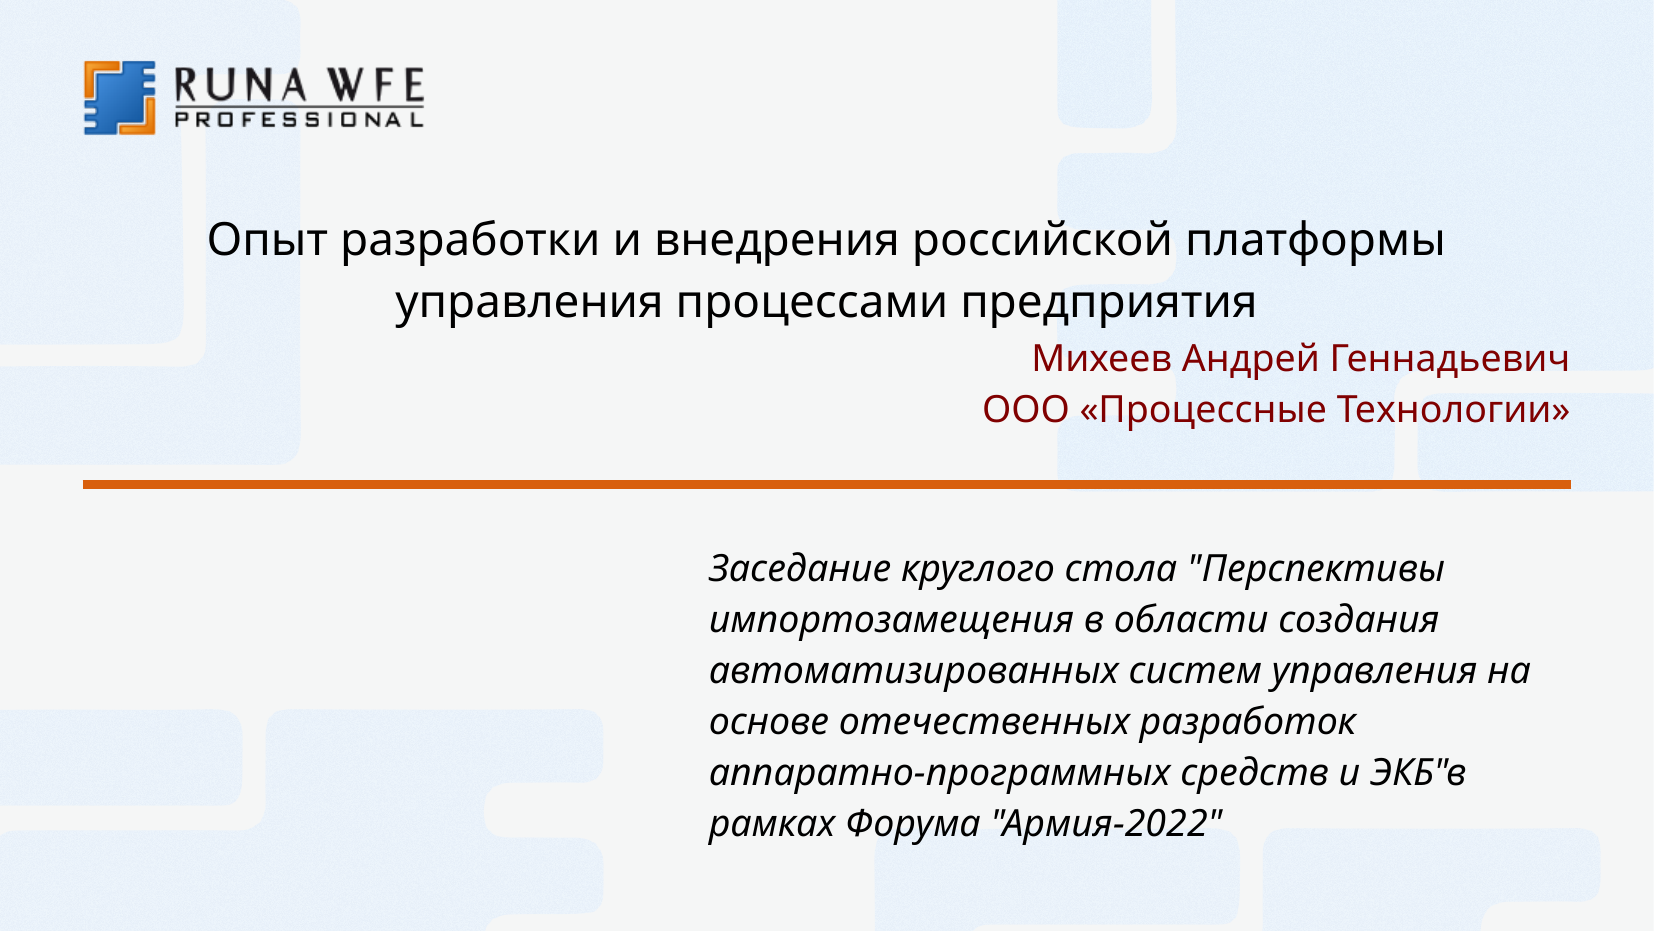

# Опыт разработки и внедрения российской платформы управления процессами предприятия
Михеев Андрей Геннадьевич
ООО «Процессные Технологии»
Заседание круглого стола "Перспективы импортозамещения в области создания автоматизированных систем управления на основе отечественных разработок аппаратно-программных средств и ЭКБ"в рамках Форума "Армия-2022"